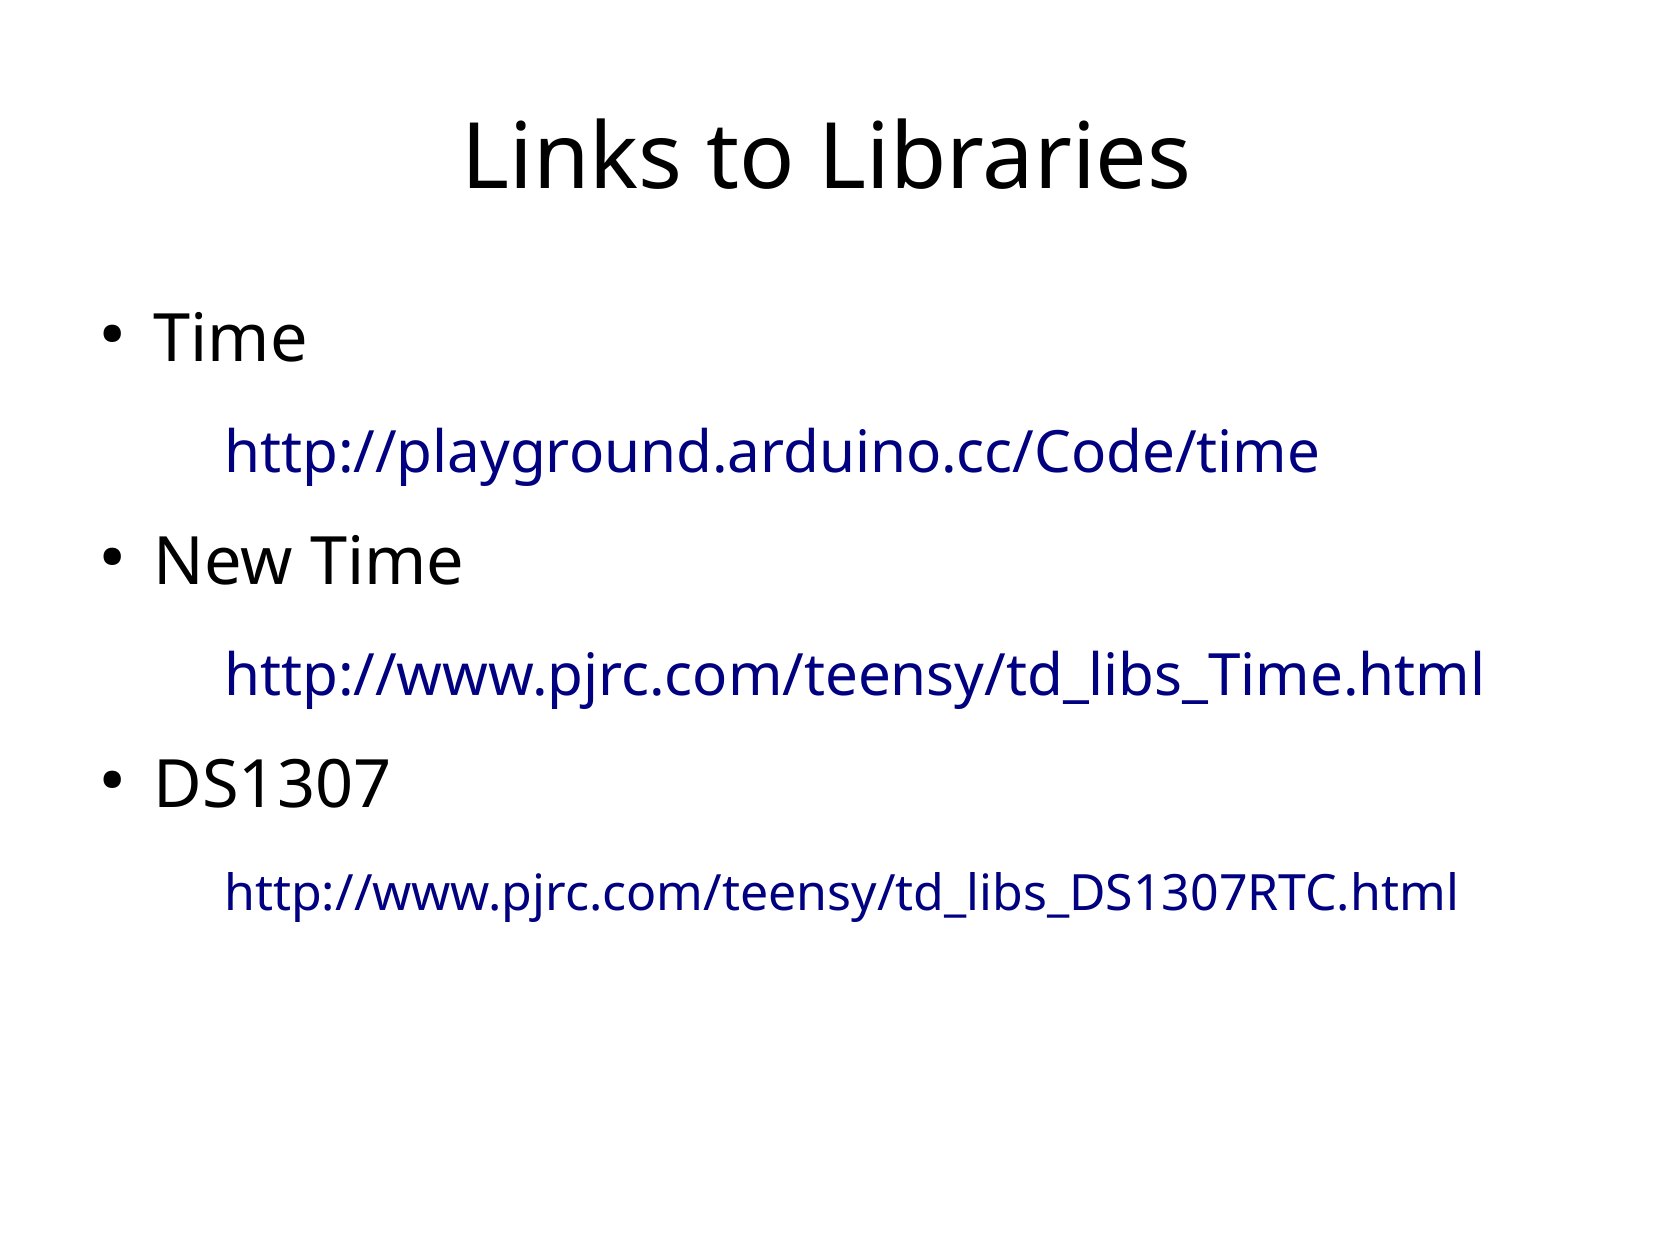

# Links to Libraries
Time
http://playground.arduino.cc/Code/time
New Time
http://www.pjrc.com/teensy/td_libs_Time.html
DS1307
http://www.pjrc.com/teensy/td_libs_DS1307RTC.html